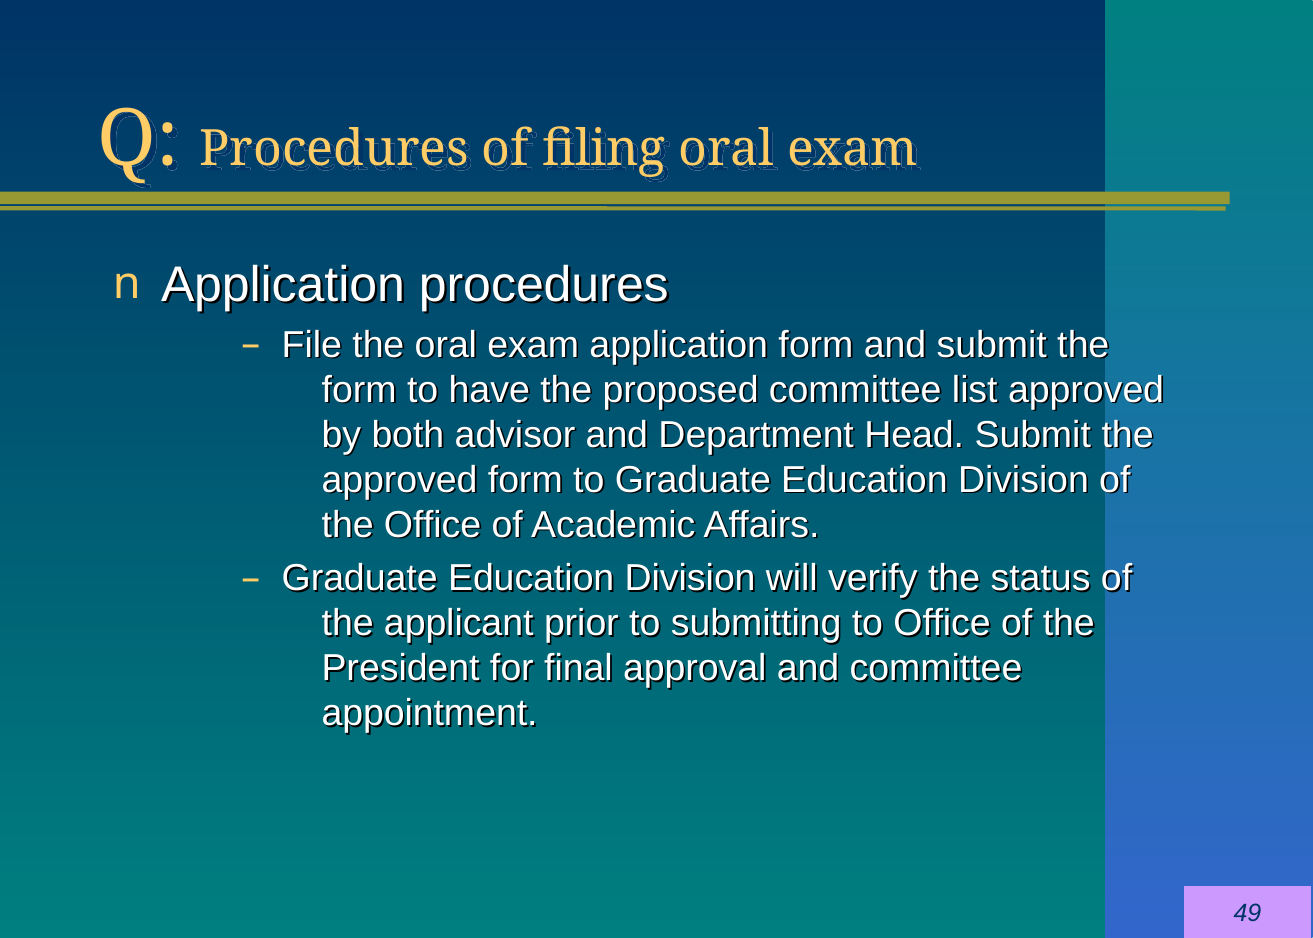

Q: Procedures of filing oral exam
# Application procedures
File the oral exam application form and submit the form to have the proposed committee list approved by both advisor and Department Head. Submit the approved form to Graduate Education Division of the Office of Academic Affairs.
Graduate Education Division will verify the status of the applicant prior to submitting to Office of the President for final approval and committee appointment.
49